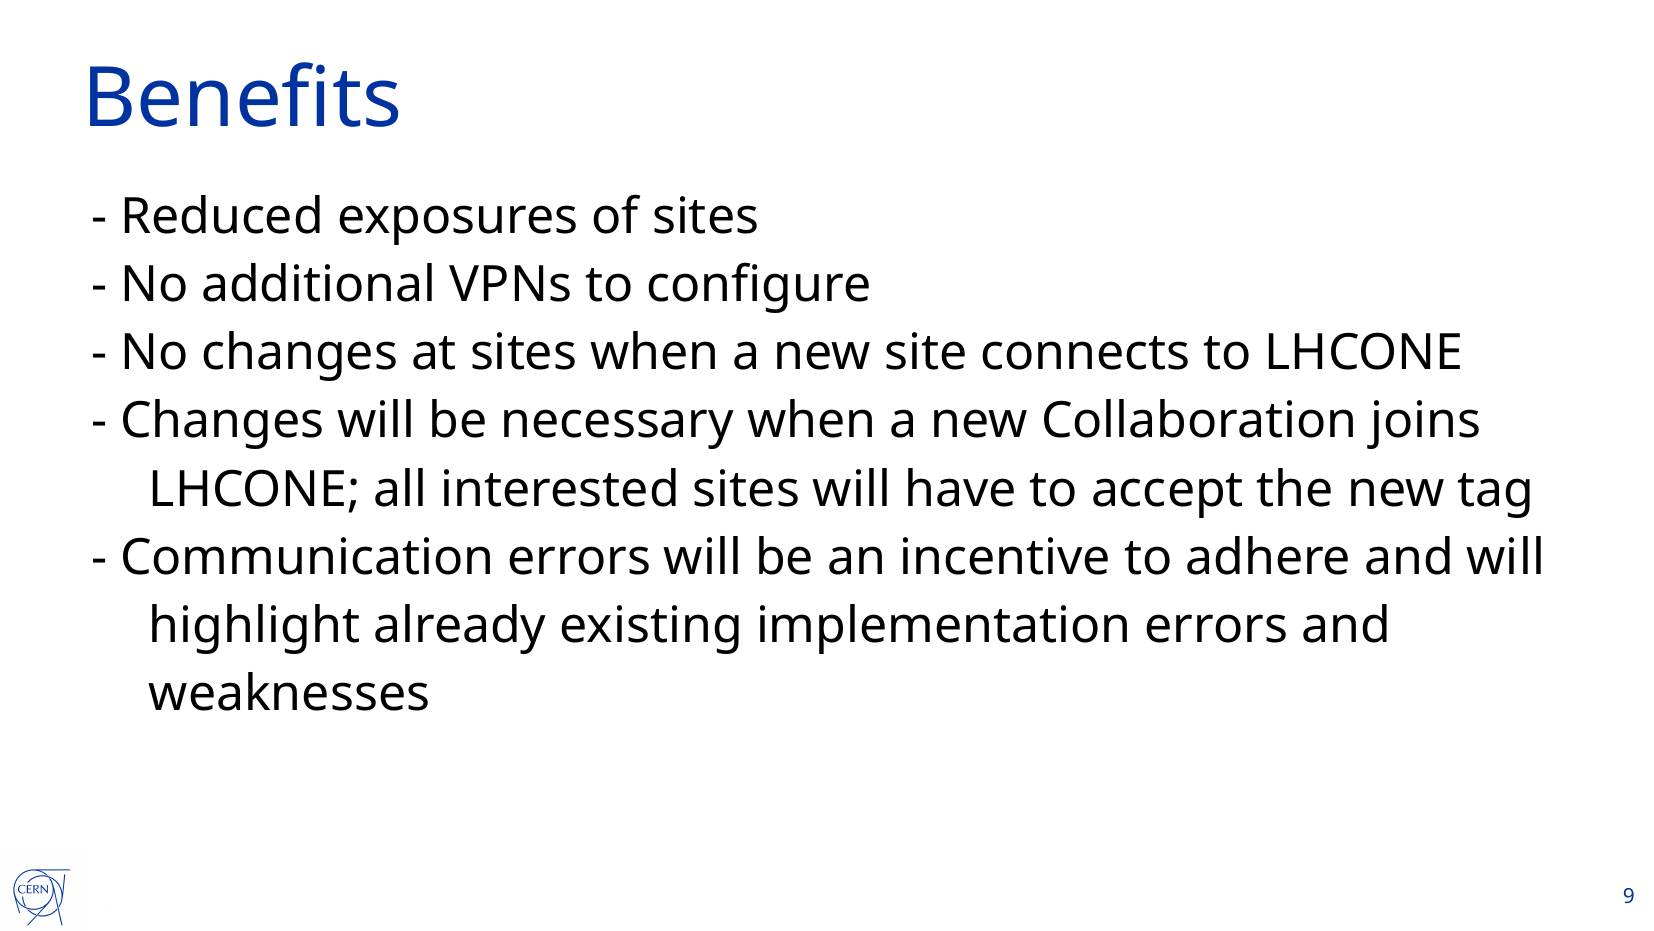

# Benefits
- Reduced exposures of sites
- No additional VPNs to configure
- No changes at sites when a new site connects to LHCONE
- Changes will be necessary when a new Collaboration joins LHCONE; all interested sites will have to accept the new tag
- Communication errors will be an incentive to adhere and will highlight already existing implementation errors and weaknesses